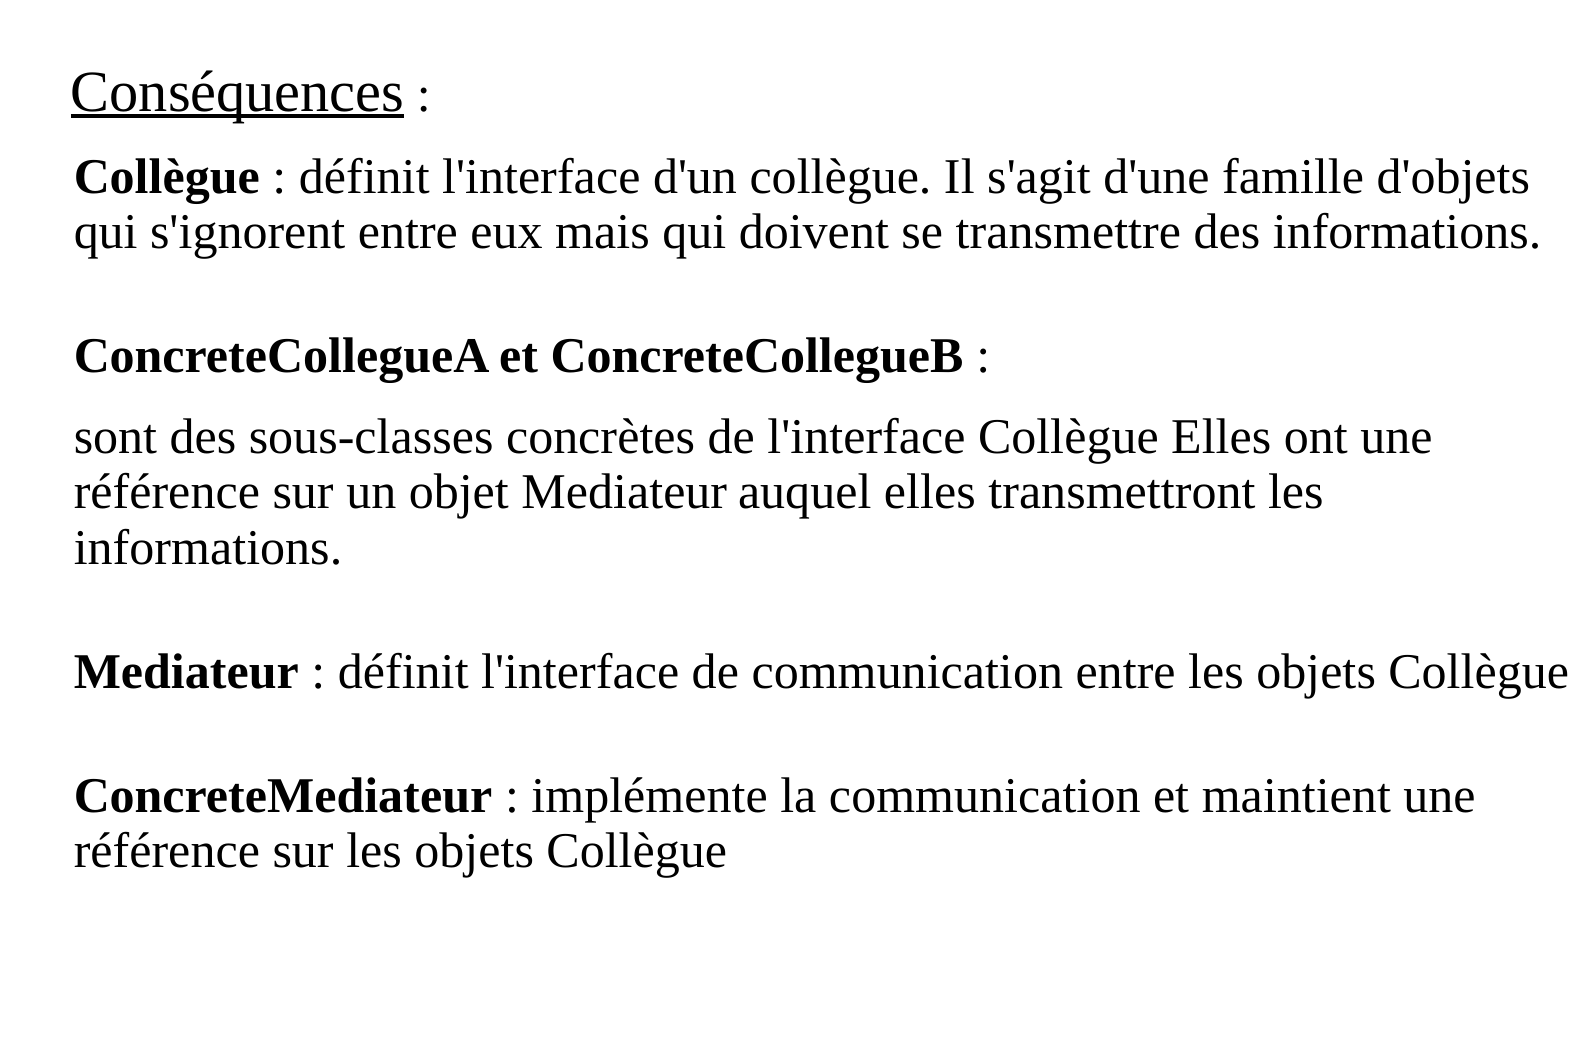

# Conséquences :
 	Collègue : définit l'interface d'un collègue. Il s'agit d'une famille d'objets 	 	qui s'ignorent entre eux mais qui doivent se transmettre des informations.
 	ConcreteCollegueA et ConcreteCollegueB :
 	sont des sous-classes concrètes de l'interface Collègue Elles ont une 			référence sur un objet Mediateur	auquel elles transmettront les 				informations.
 	Mediateur : définit l'interface de communication entre les objets Collègue
 	ConcreteMediateur : implémente la communication et maintient une 		référence sur les objets Collègue